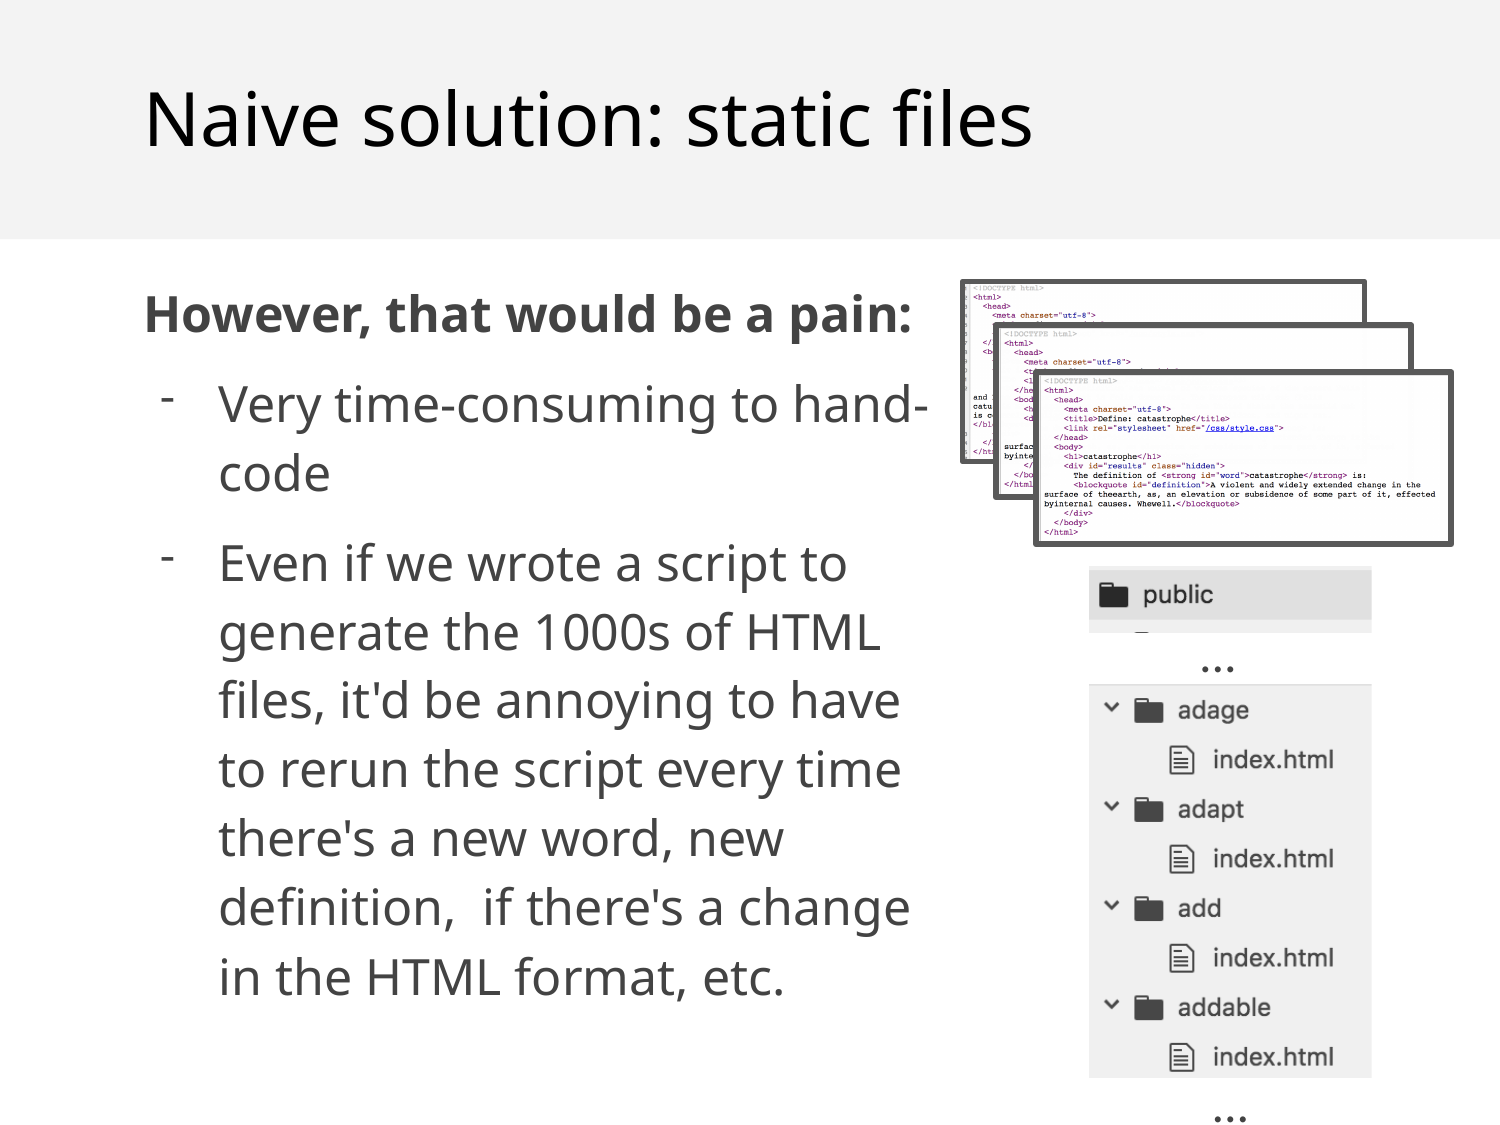

# Naive solution: static files
However, that would be a pain:
Very time-consuming to hand-code
Even if we wrote a script to generate the 1000s of HTML files, it'd be annoying to have to rerun the script every time there's a new word, new definition, if there's a change in the HTML format, etc.
...
...